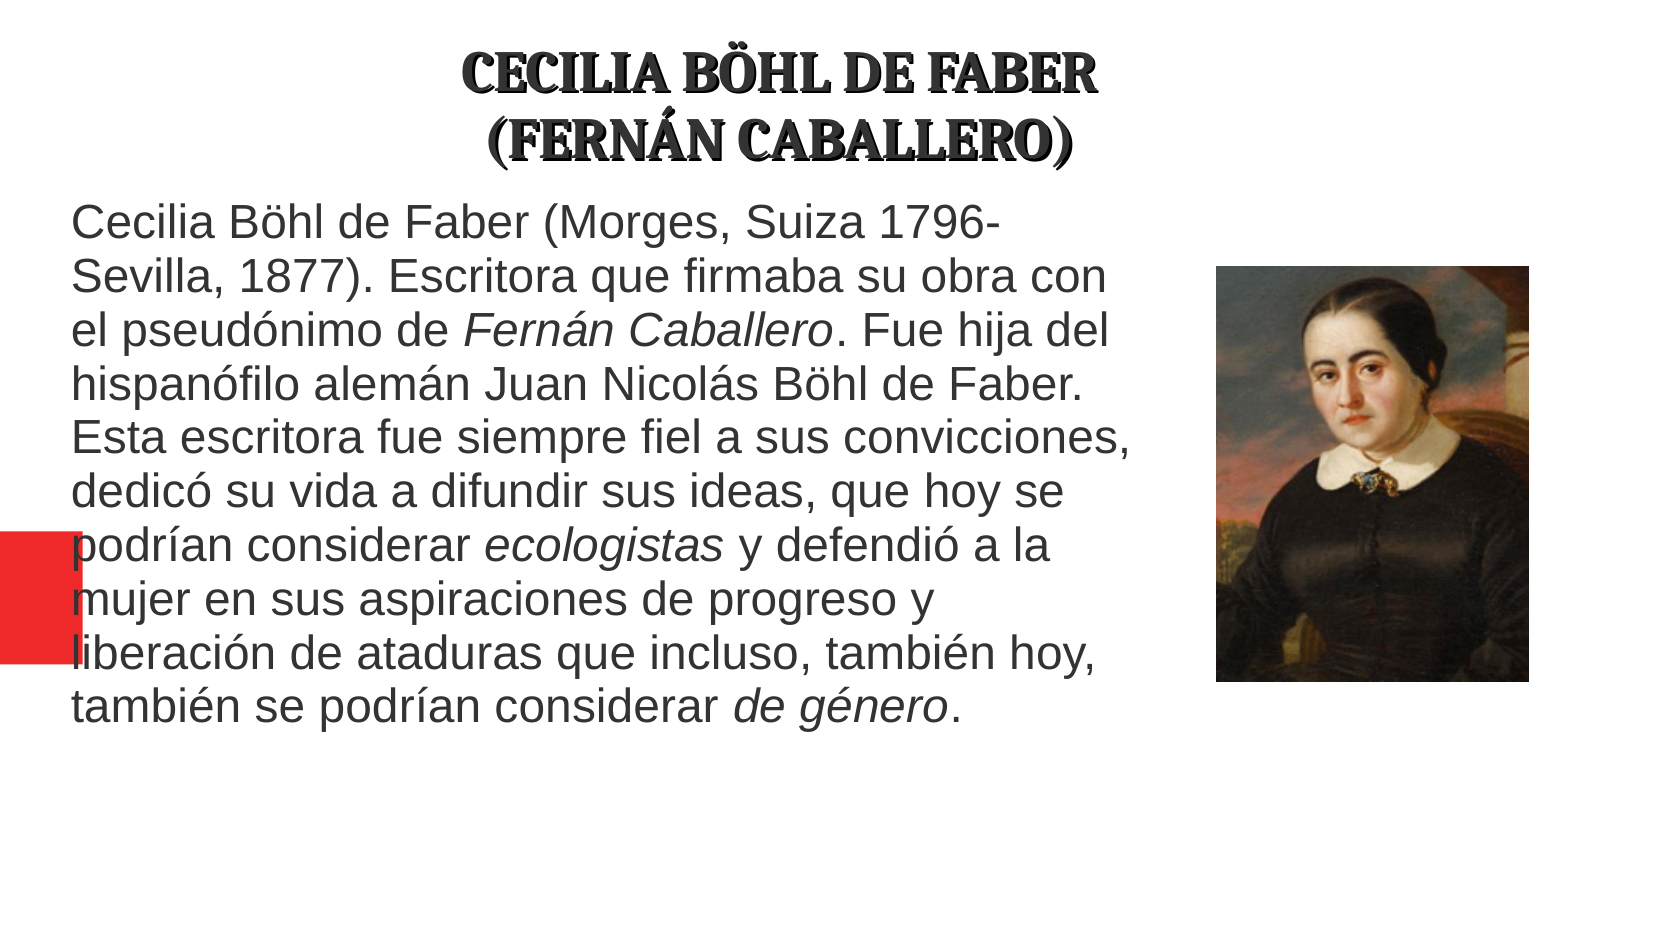

# CECILIA BÖHL DE FABER (FERNÁN CABALLERO)
Cecilia Böhl de Faber (Morges, Suiza 1796- Sevilla, 1877). Escritora que firmaba su obra con el pseudónimo de Fernán Caballero. Fue hija del hispanófilo alemán Juan Nicolás Böhl de Faber.
Esta escritora fue siempre fiel a sus convicciones, dedicó su vida a difundir sus ideas, que hoy se podrían considerar ecologistas y defendió a la mujer en sus aspiraciones de progreso y liberación de ataduras que incluso, también hoy, también se podrían considerar de género.